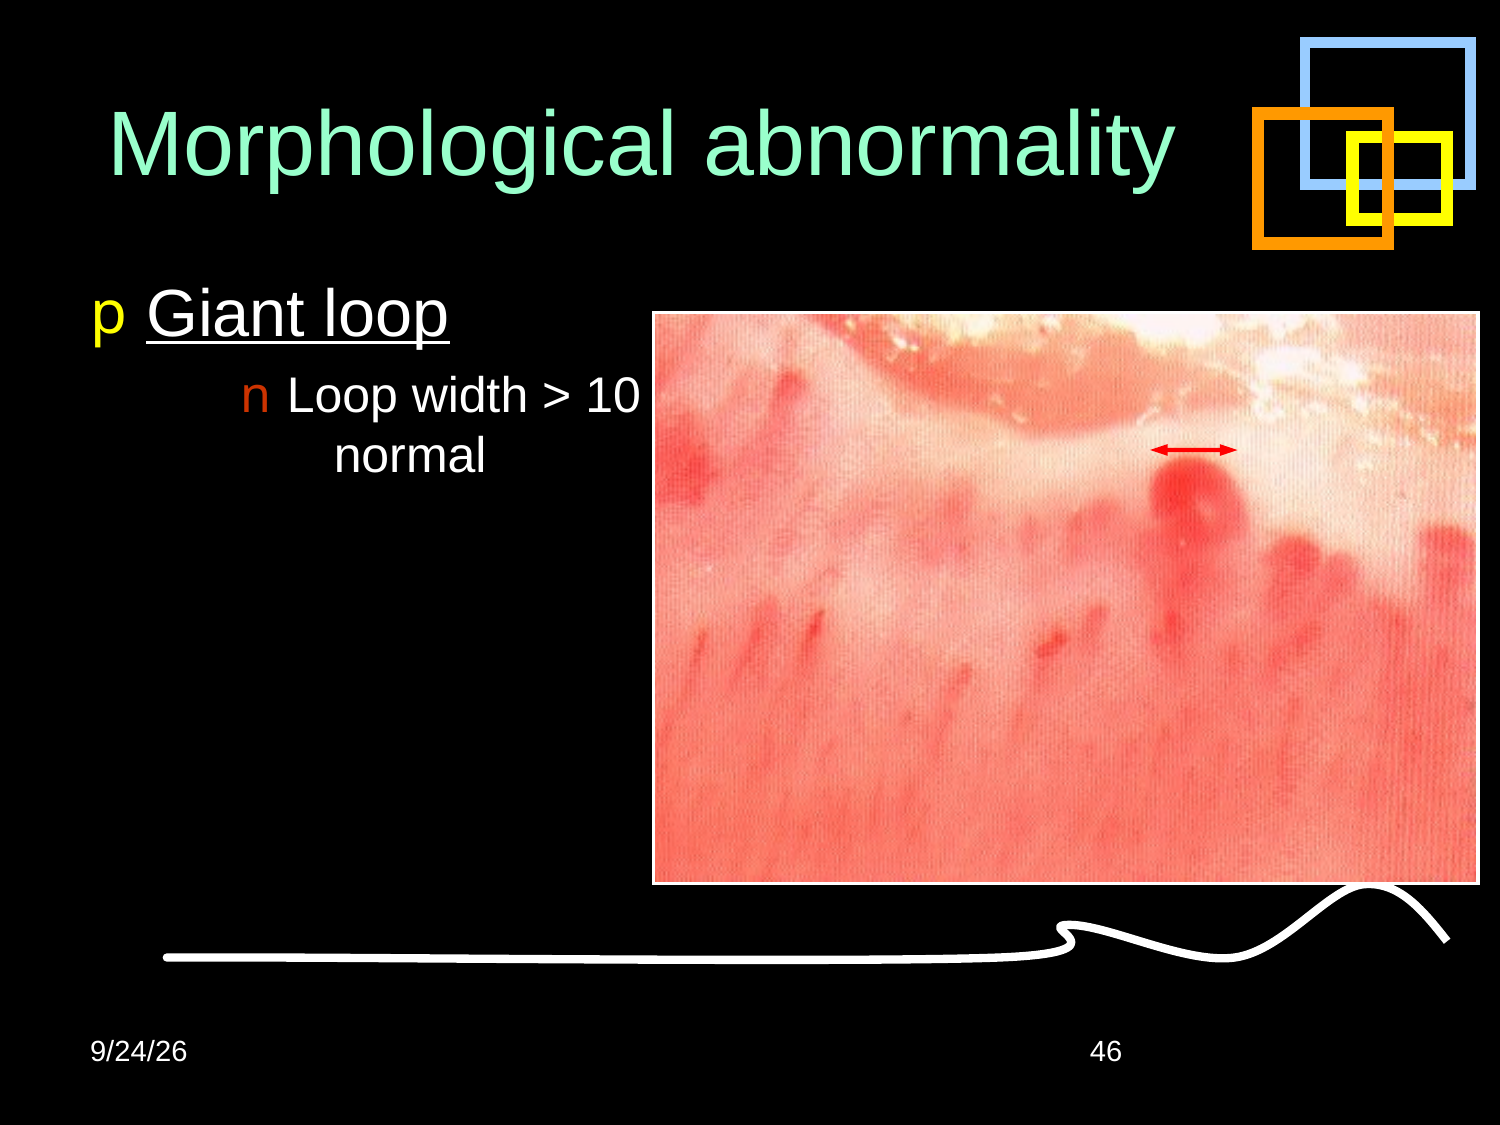

# Morphological abnormality
Giant loop
Loop width > 10 x normal